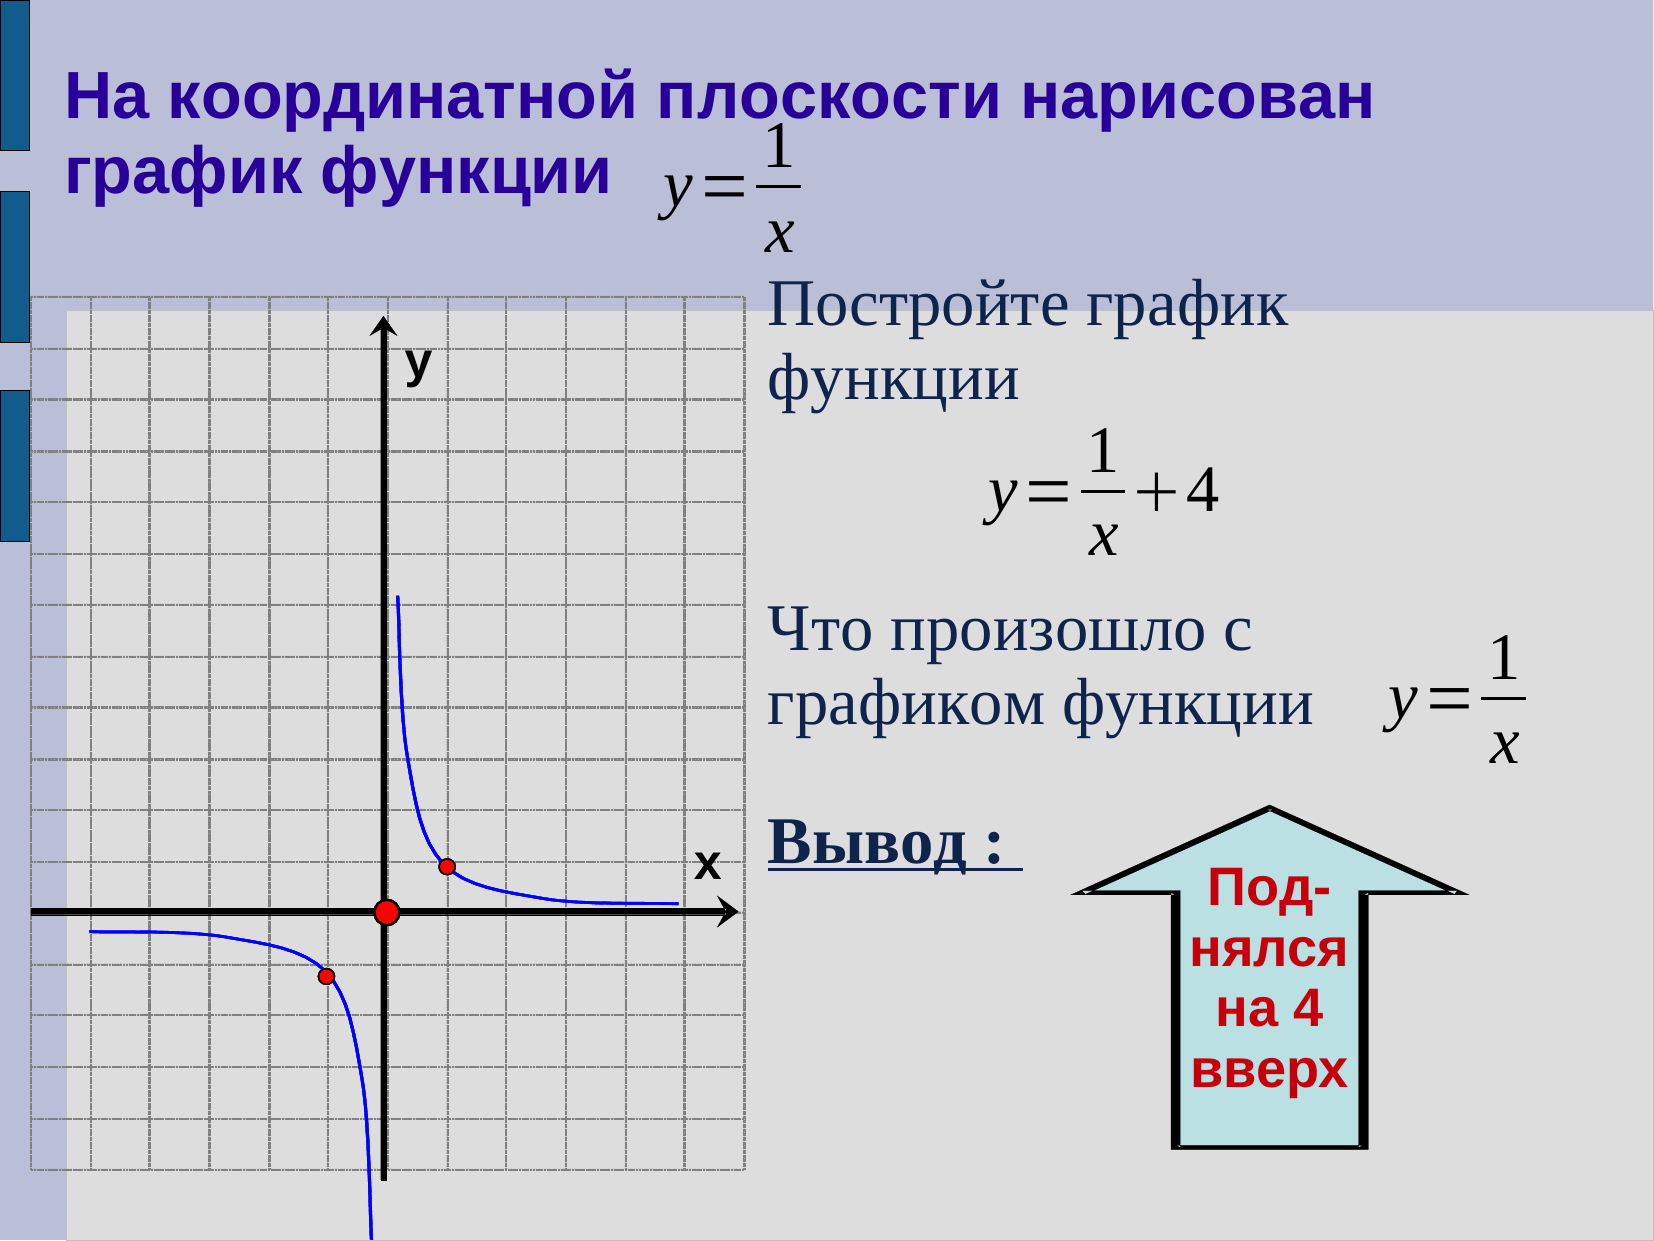

# На координатной плоскости нарисован график функции
Постройте график функции
у
Что произошло с графиком функции
Вывод :
Под-
нялся
на 4
вверх
х